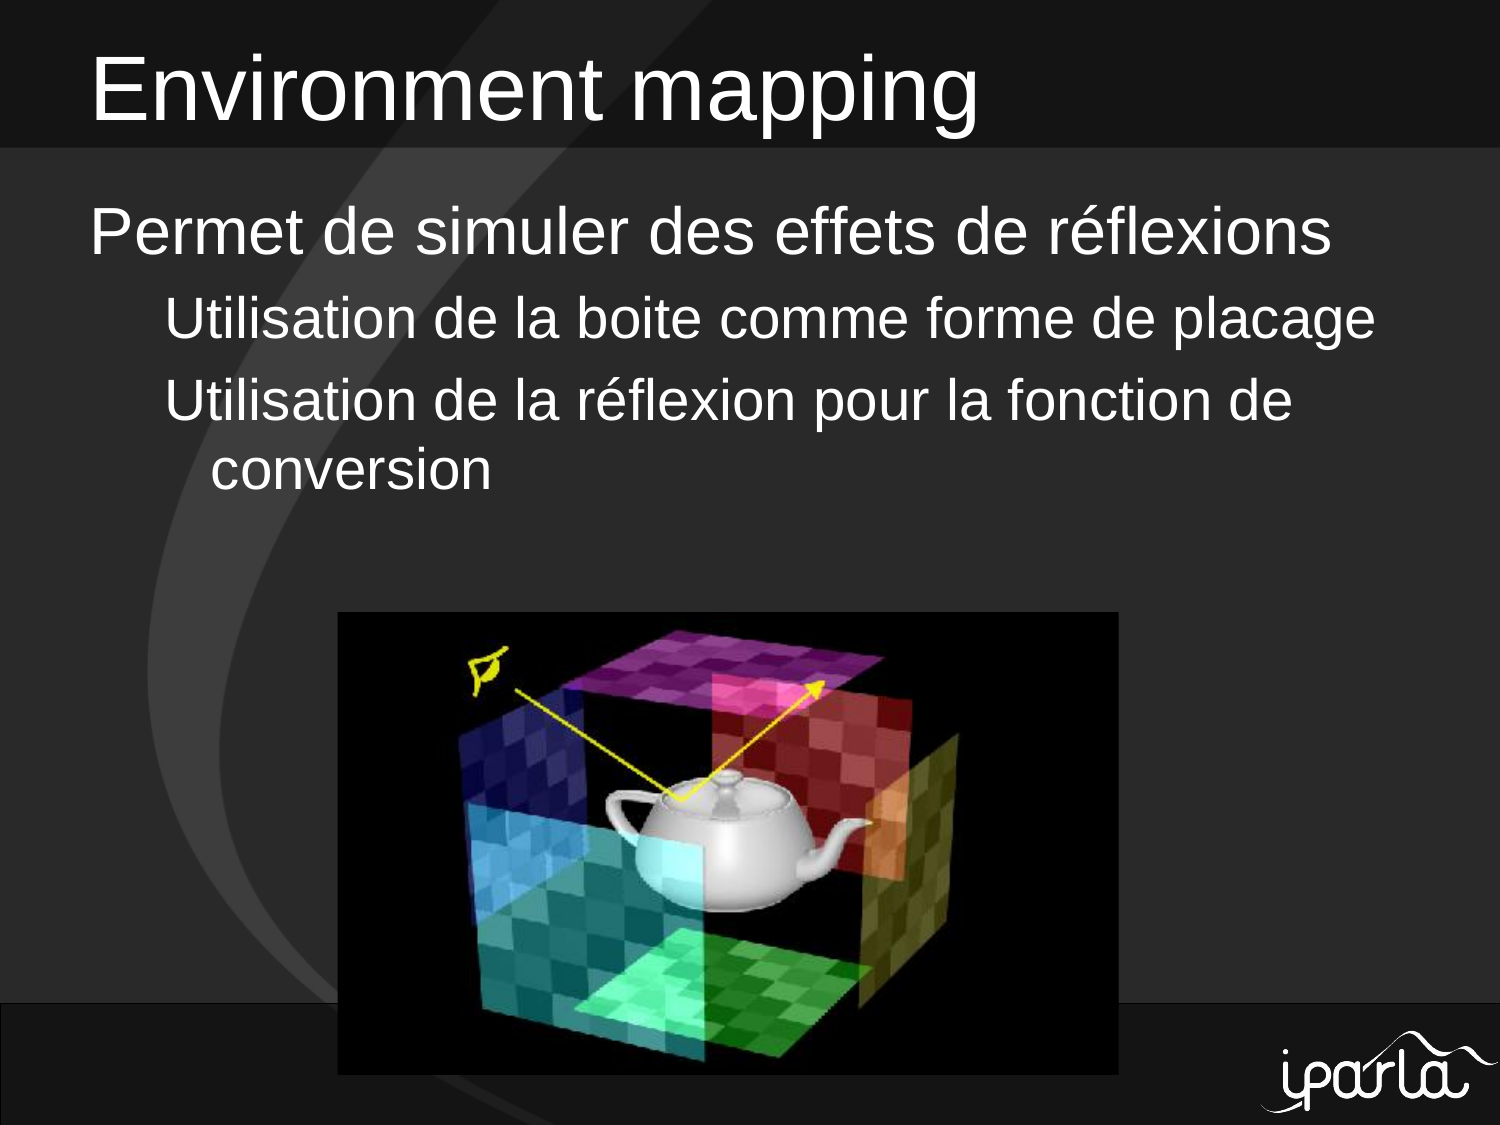

# Environment mapping
Permet de simuler des effets de réflexions
Utilisation de la boite comme forme de placage
Utilisation de la réflexion pour la fonction de conversion